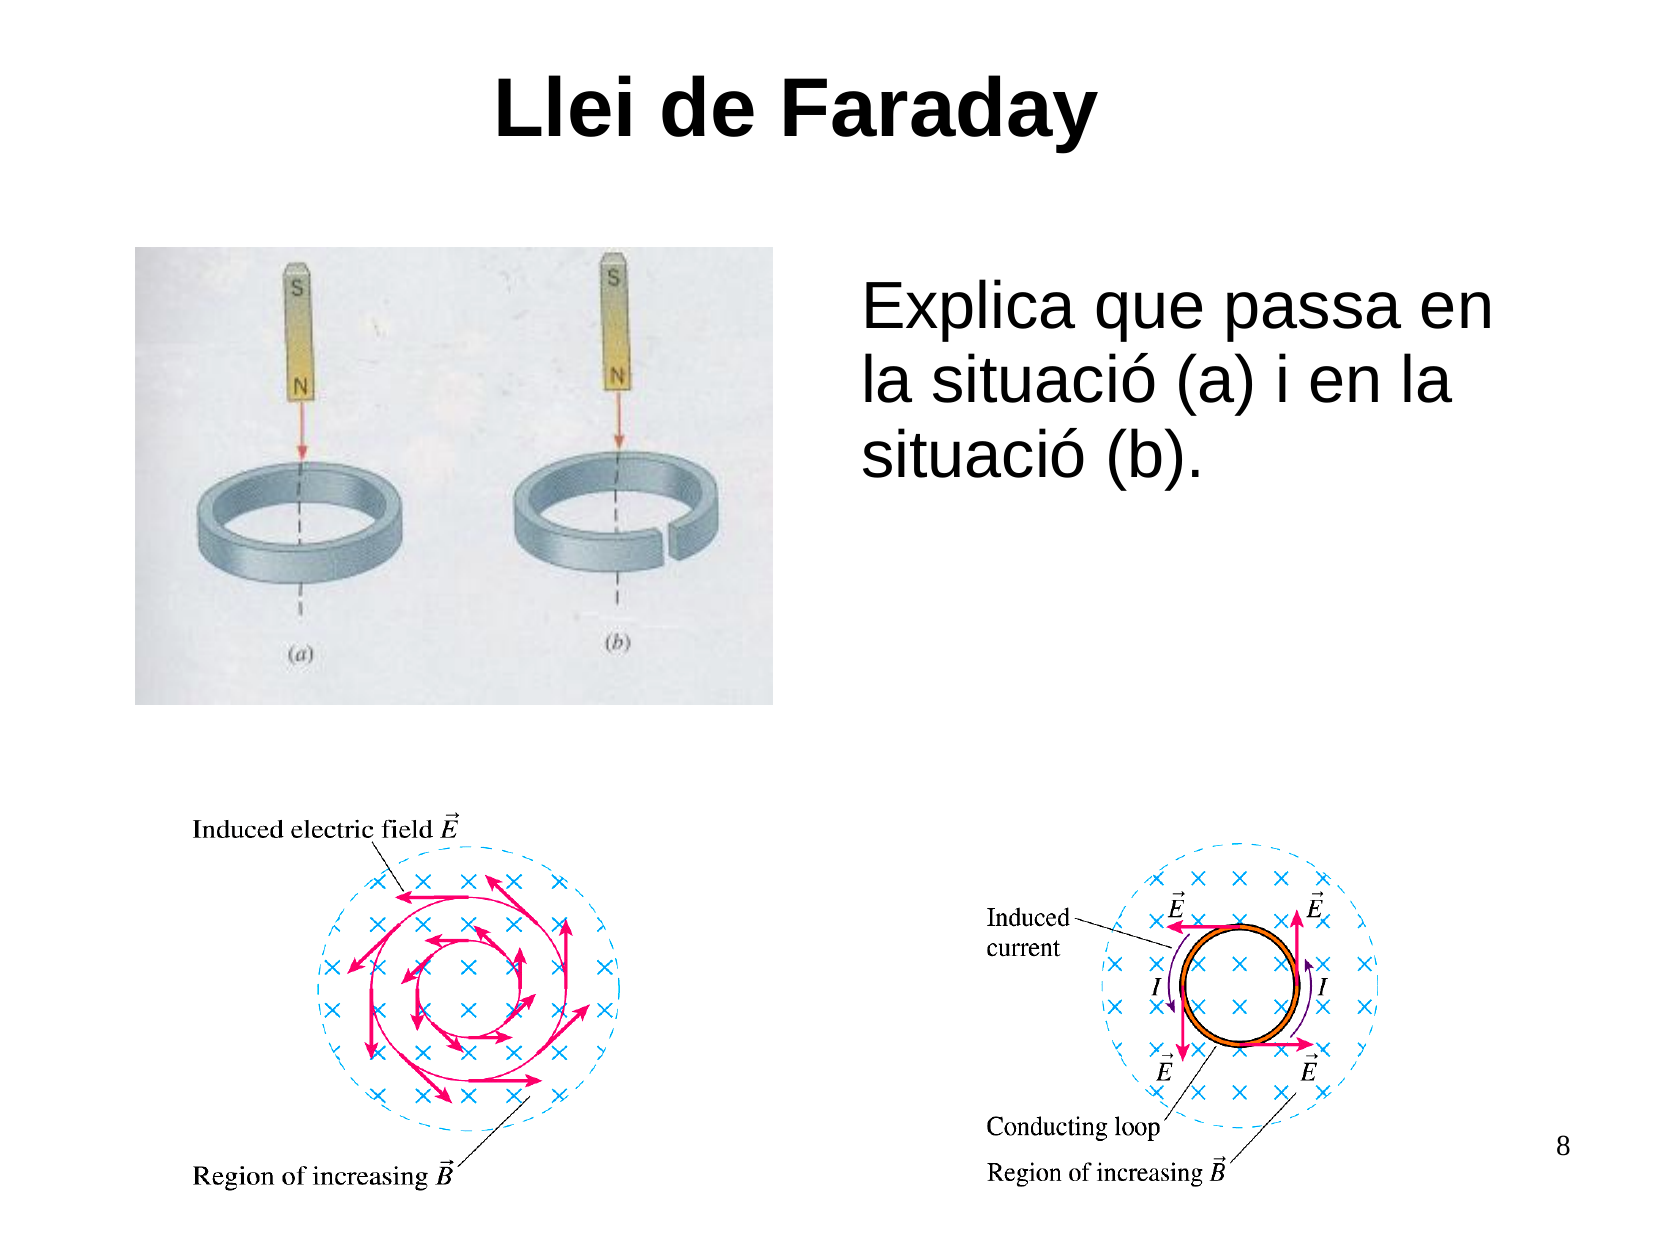

Llei de Faraday
Explica que passa en la situació (a) i en la situació (b).
8